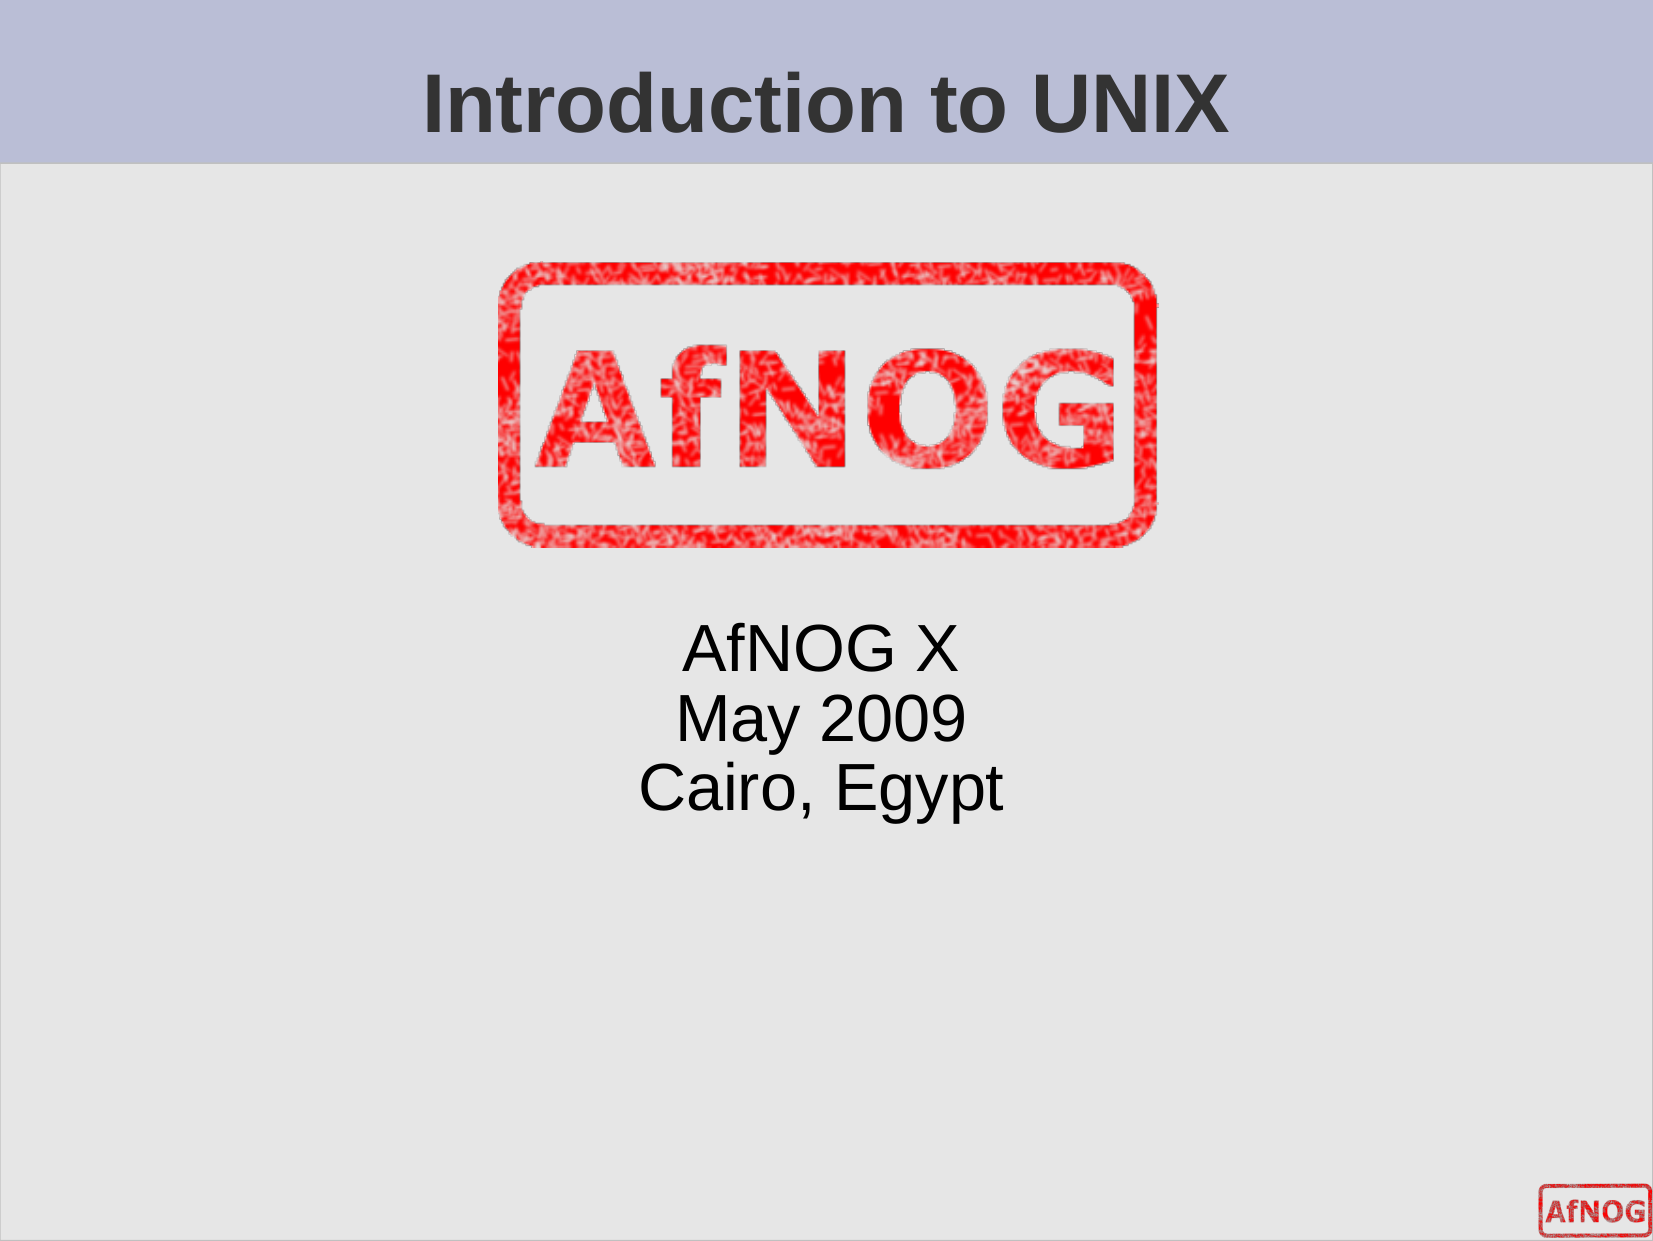

# Introduction to UNIX
AfNOG X
May 2009
Cairo, Egypt